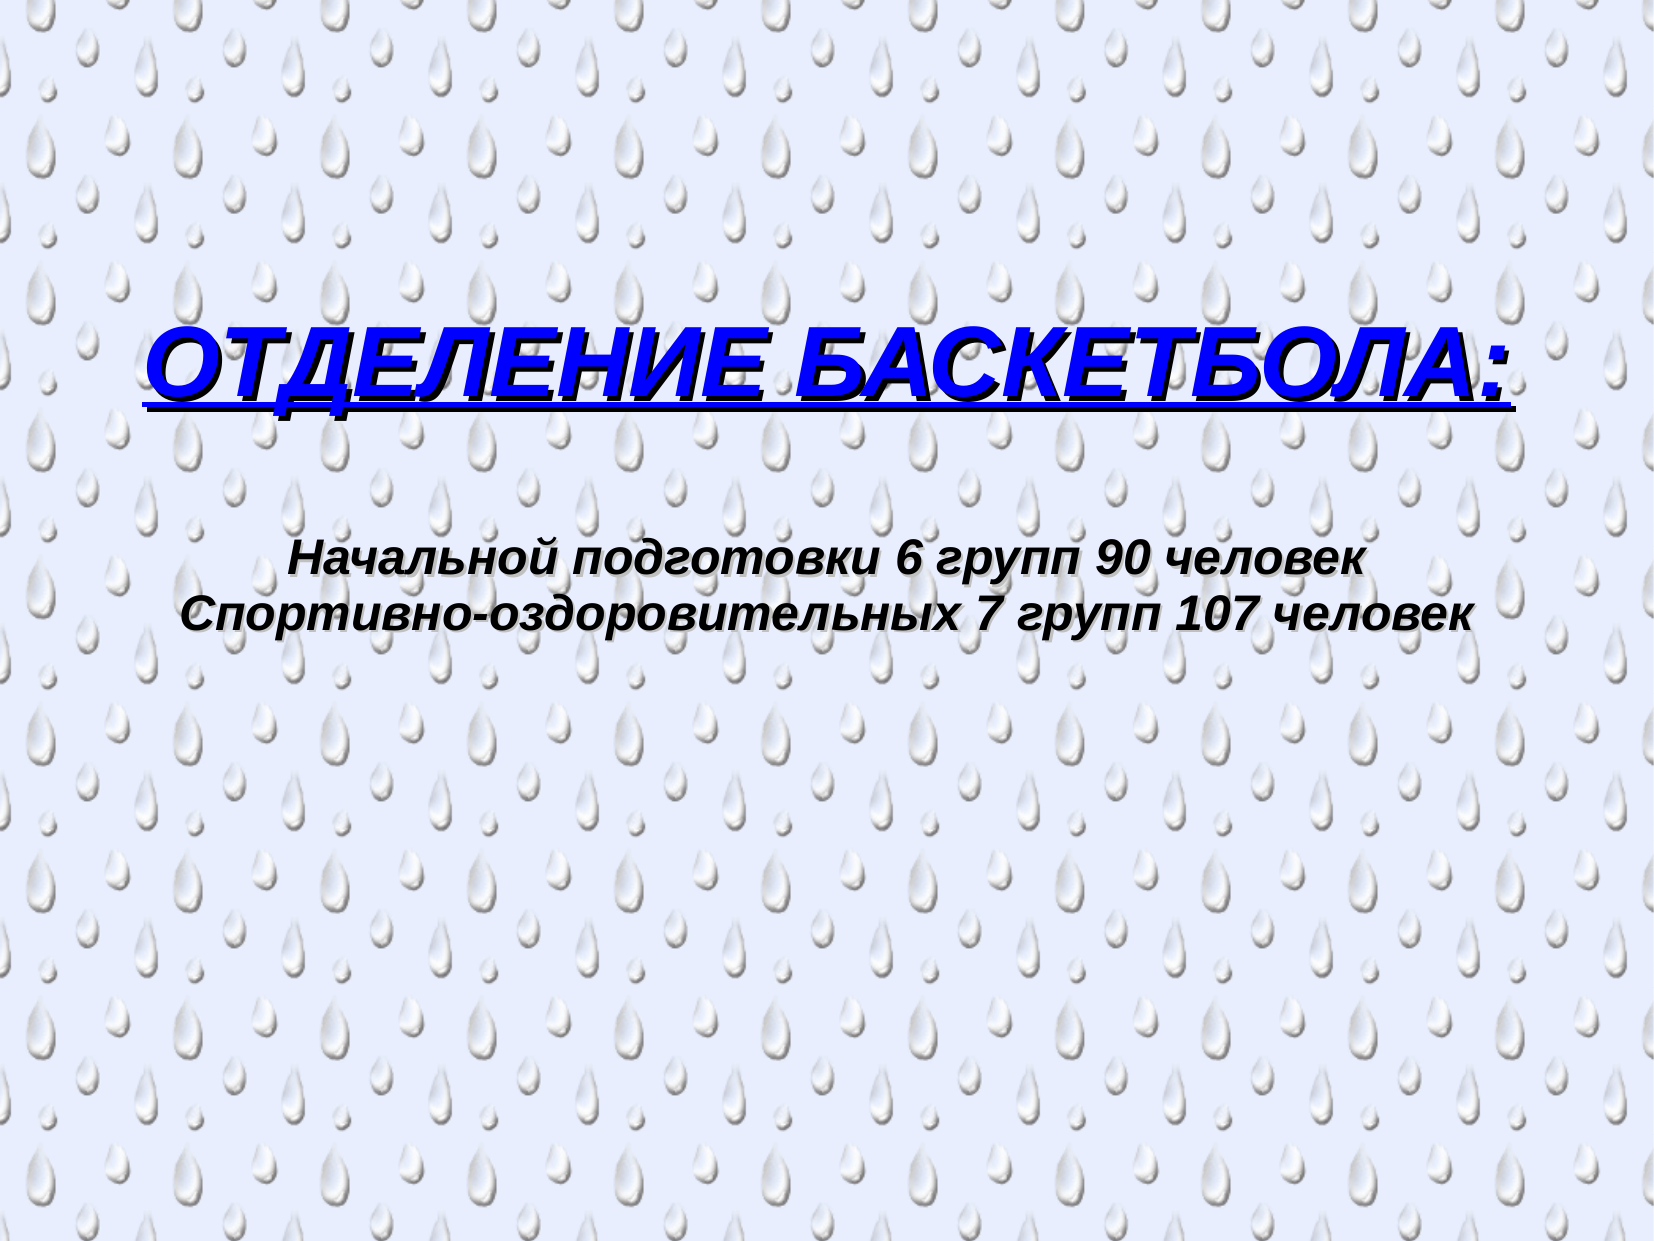

# ОТДЕЛЕНИЕ БАСКЕТБОЛА:
Начальной подготовки 6 групп 90 человек
Спортивно-оздоровительных 7 групп 107 человек